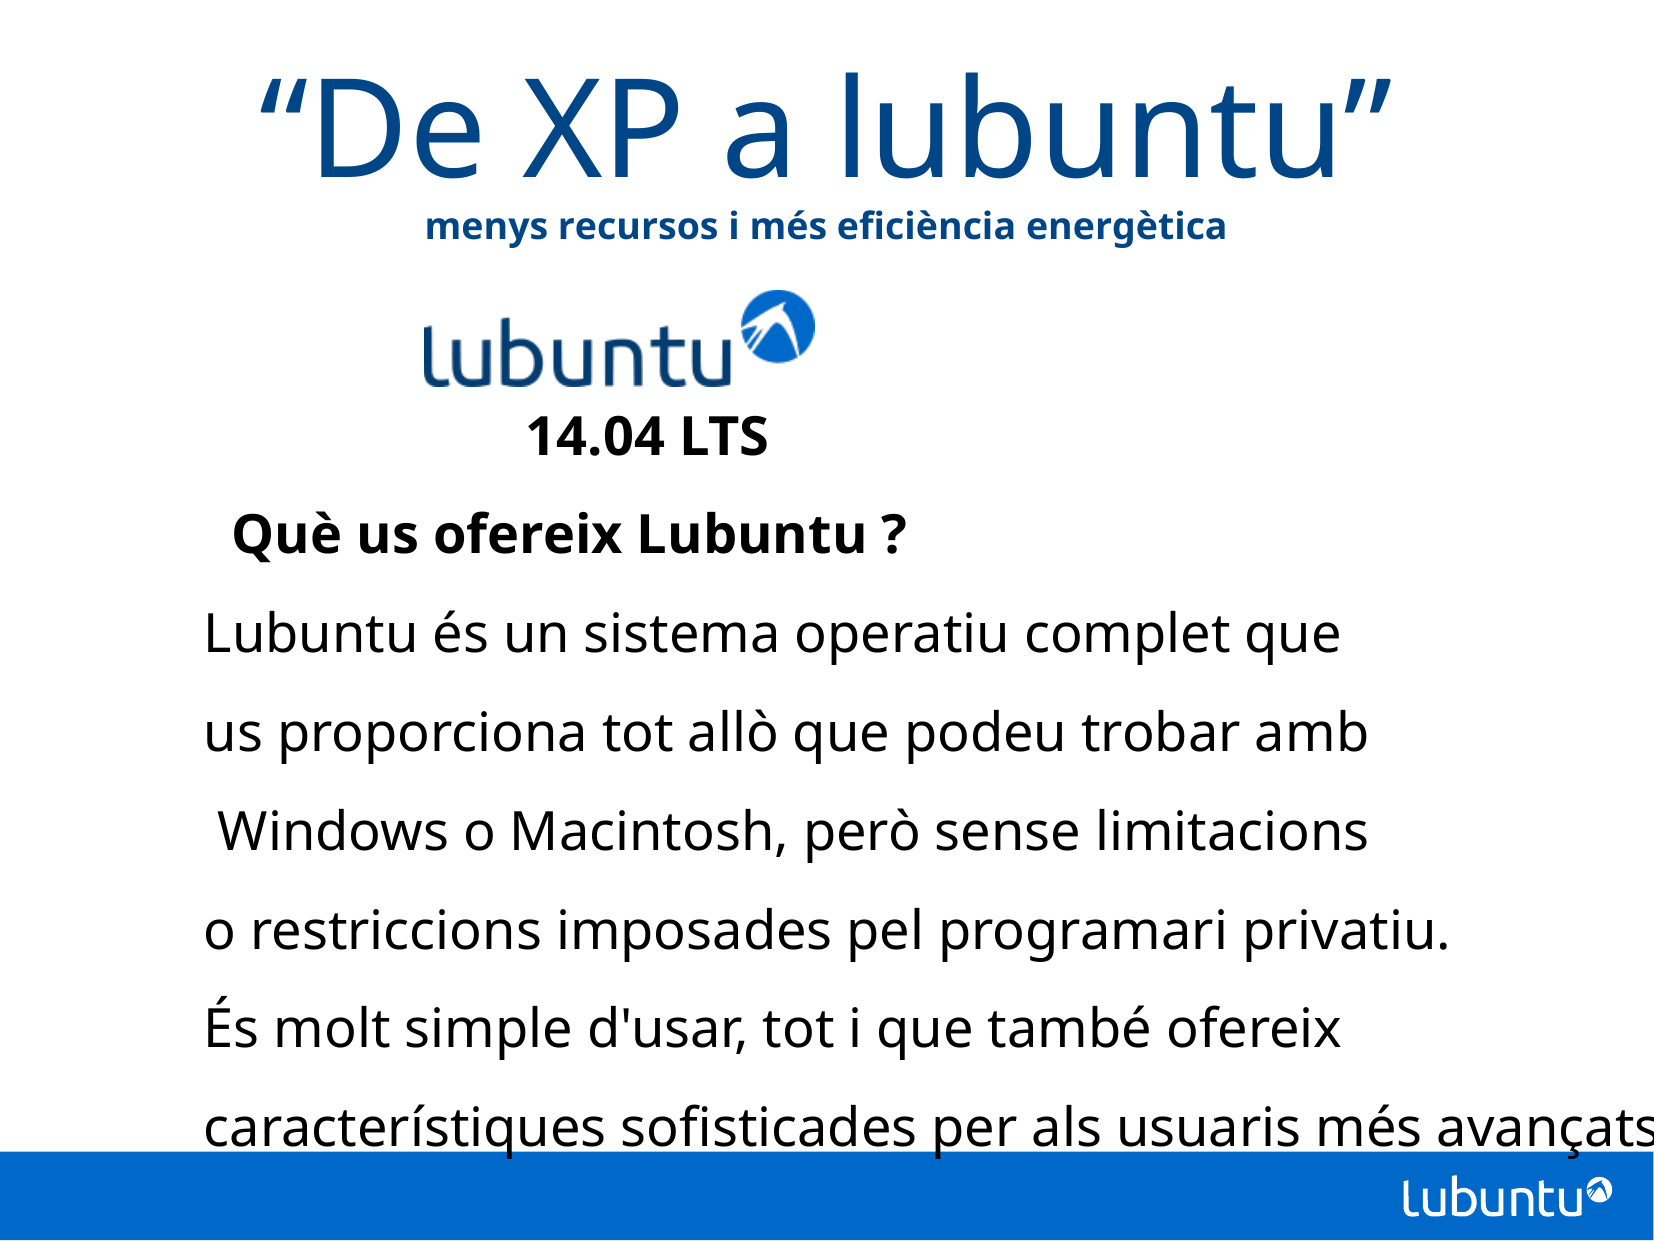

# “De XP a lubuntu” menys recursos i més eficiència energètica
 14.04 LTS
 Què us ofereix Lubuntu ?
Lubuntu és un sistema operatiu complet que
us proporciona tot allò que podeu trobar amb
 Windows o Macintosh, però sense limitacions
o restriccions imposades pel programari privatiu.
És molt simple d'usar, tot i que també ofereix
característiques sofisticades per als usuaris més avançats.